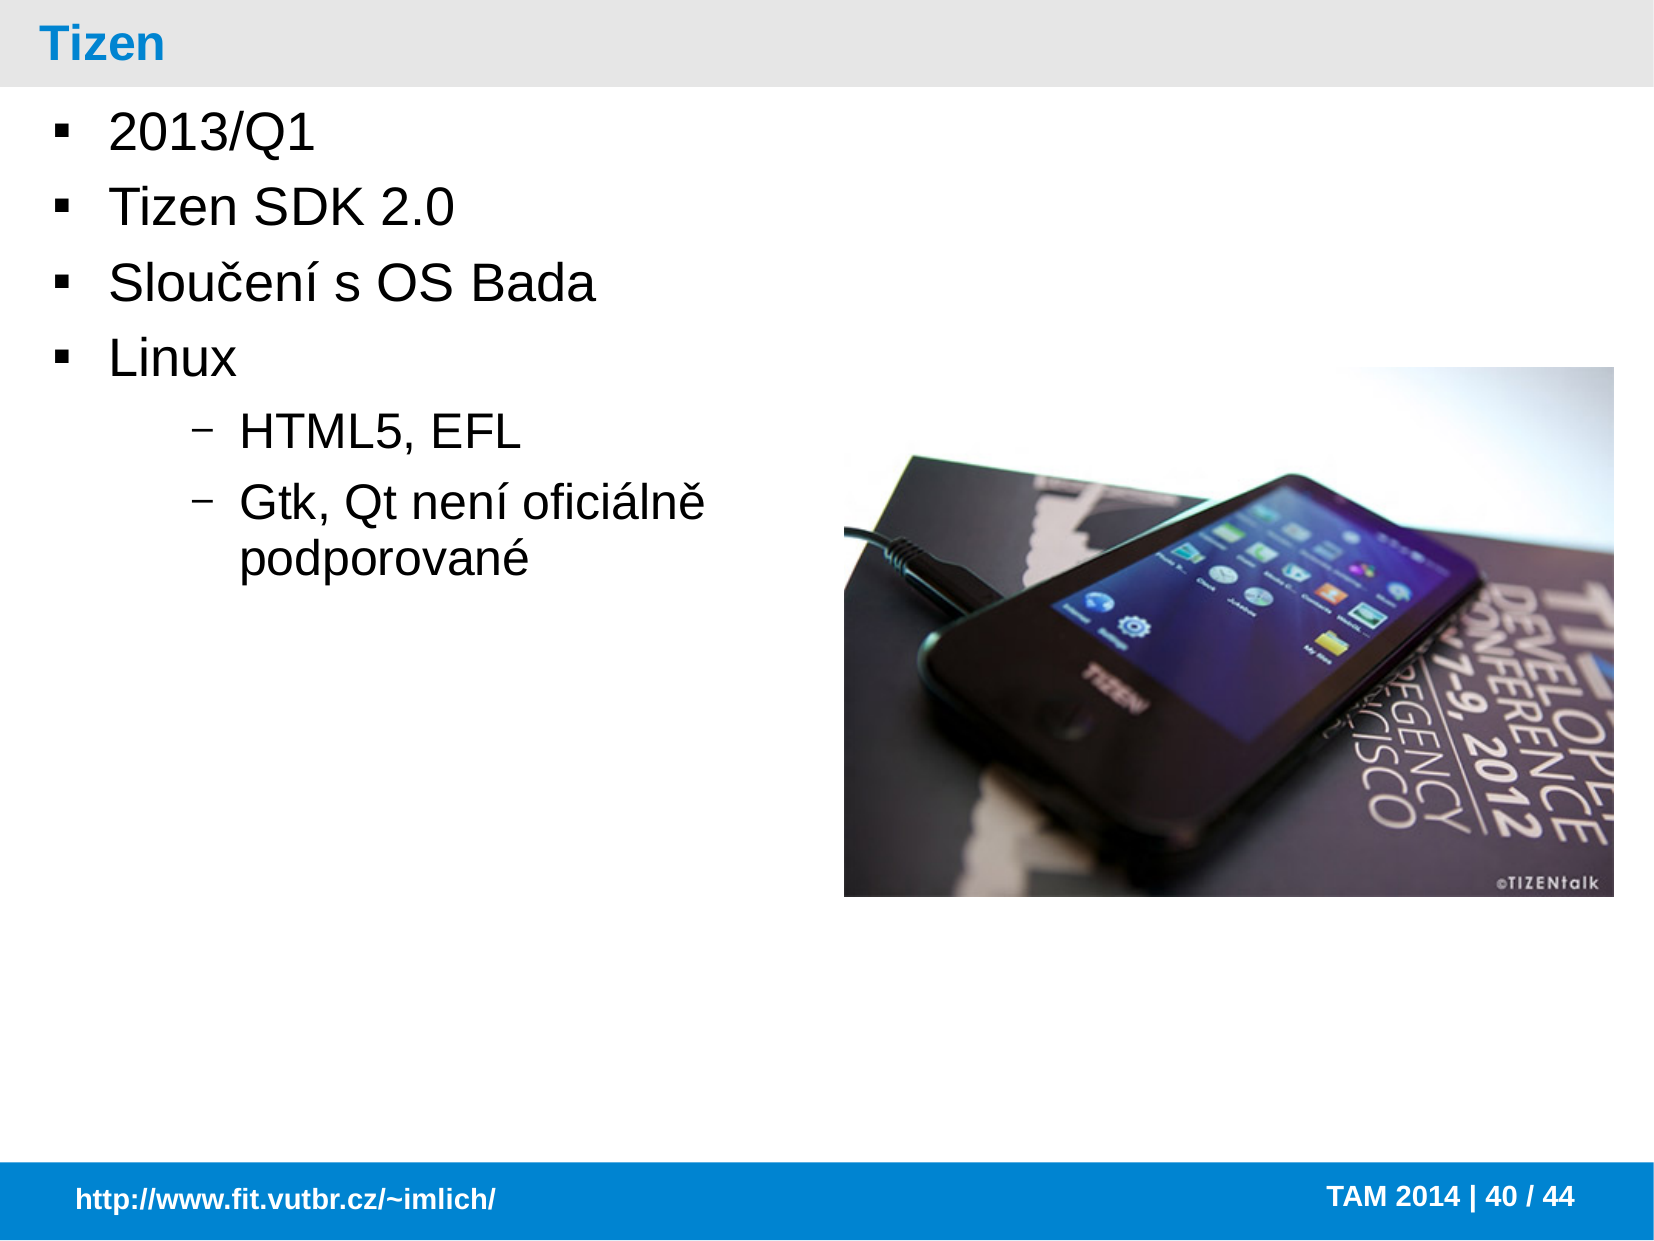

Tizen
# 2013/Q1
Tizen SDK 2.0
Sloučení s OS Bada
Linux
HTML5, EFL
Gtk, Qt není oficiálně podporované